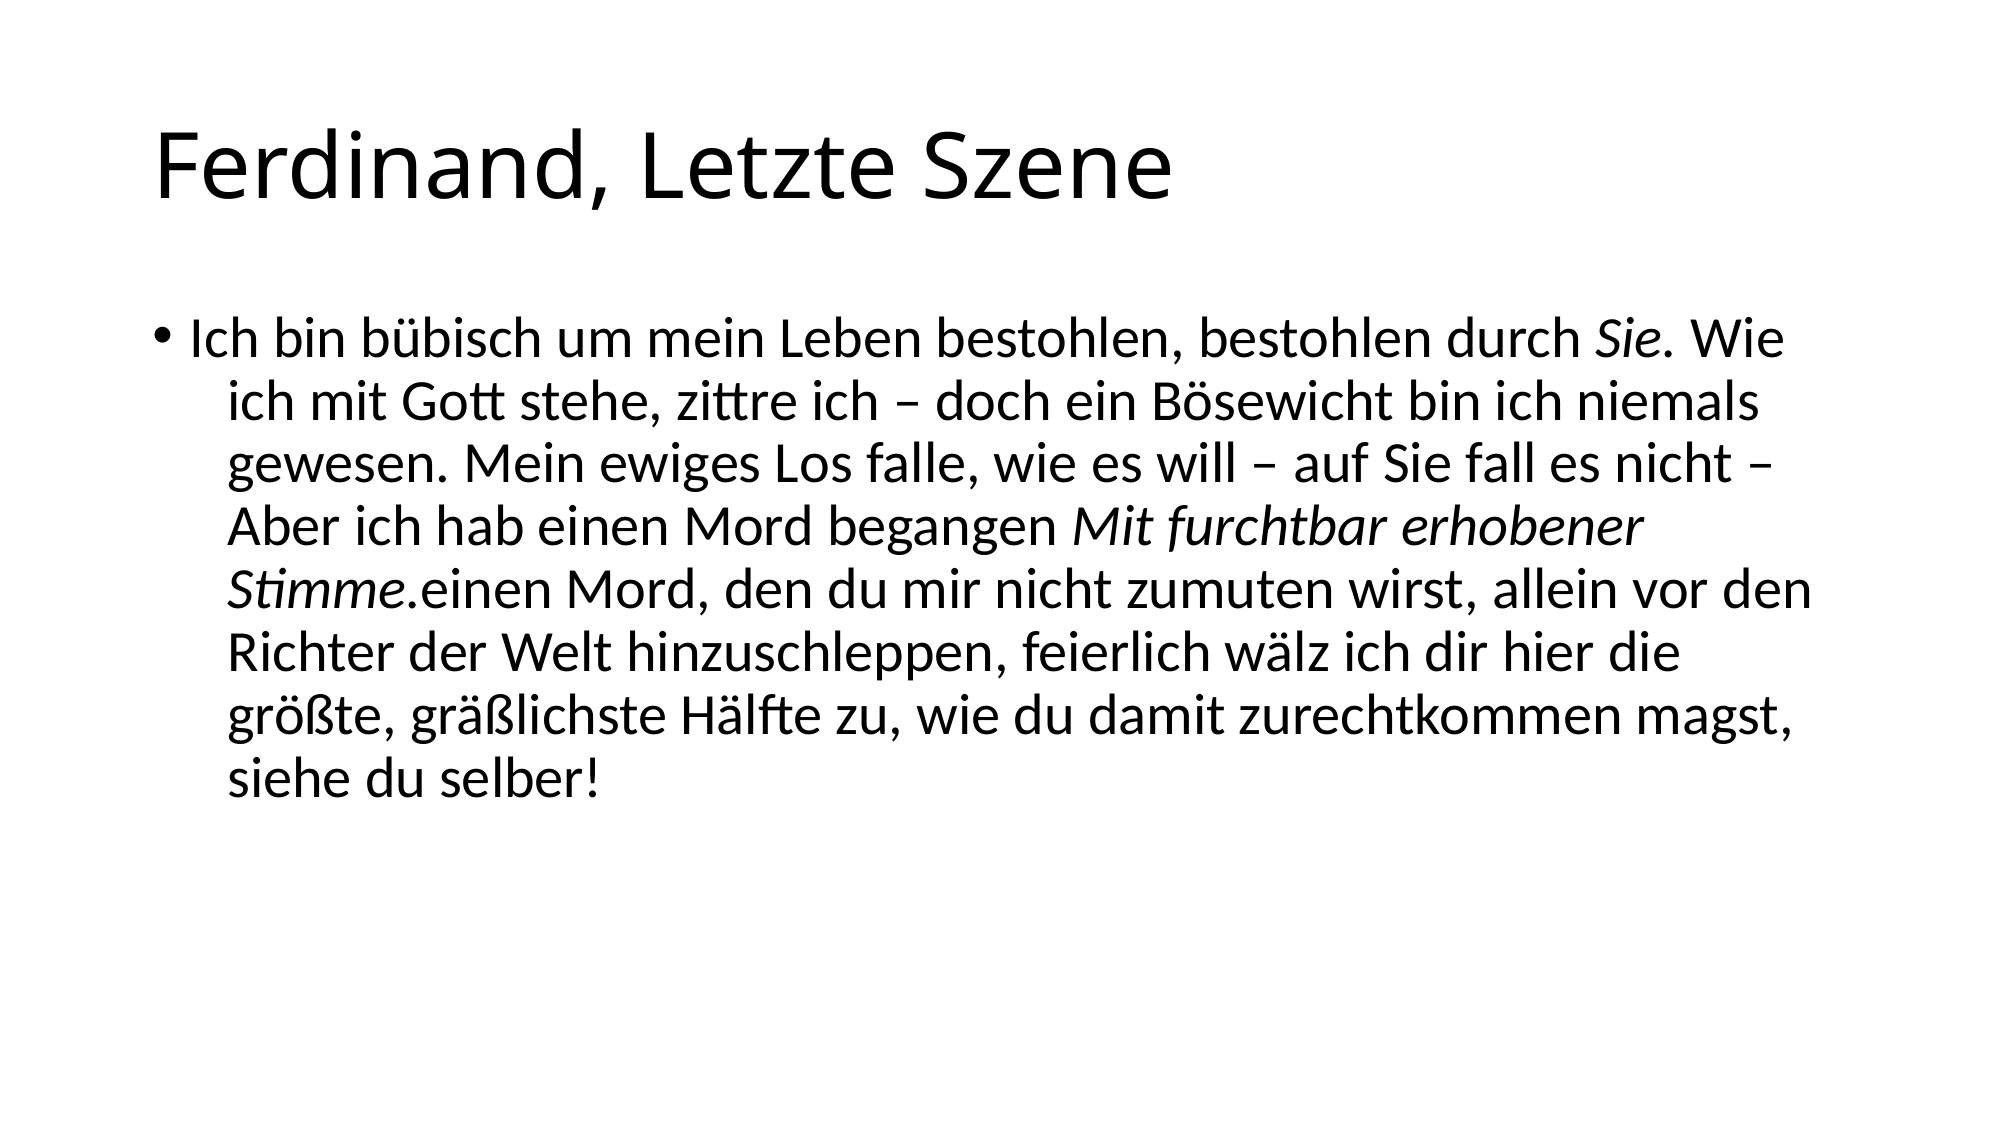

# Ferdinand, Letzte Szene
Ich bin bübisch um mein Leben bestohlen, bestohlen durch Sie. Wie ich mit Gott stehe, zittre ich – doch ein Bösewicht bin ich niemals gewesen. Mein ewiges Los falle, wie es will – auf Sie fall es nicht – Aber ich hab einen Mord begangen Mit furchtbar erhobener Stimme.einen Mord, den du mir nicht zumuten wirst, allein vor den Richter der Welt hinzuschleppen, feierlich wälz ich dir hier die größte, gräßlichste Hälfte zu, wie du damit zurechtkommen magst, siehe du selber!